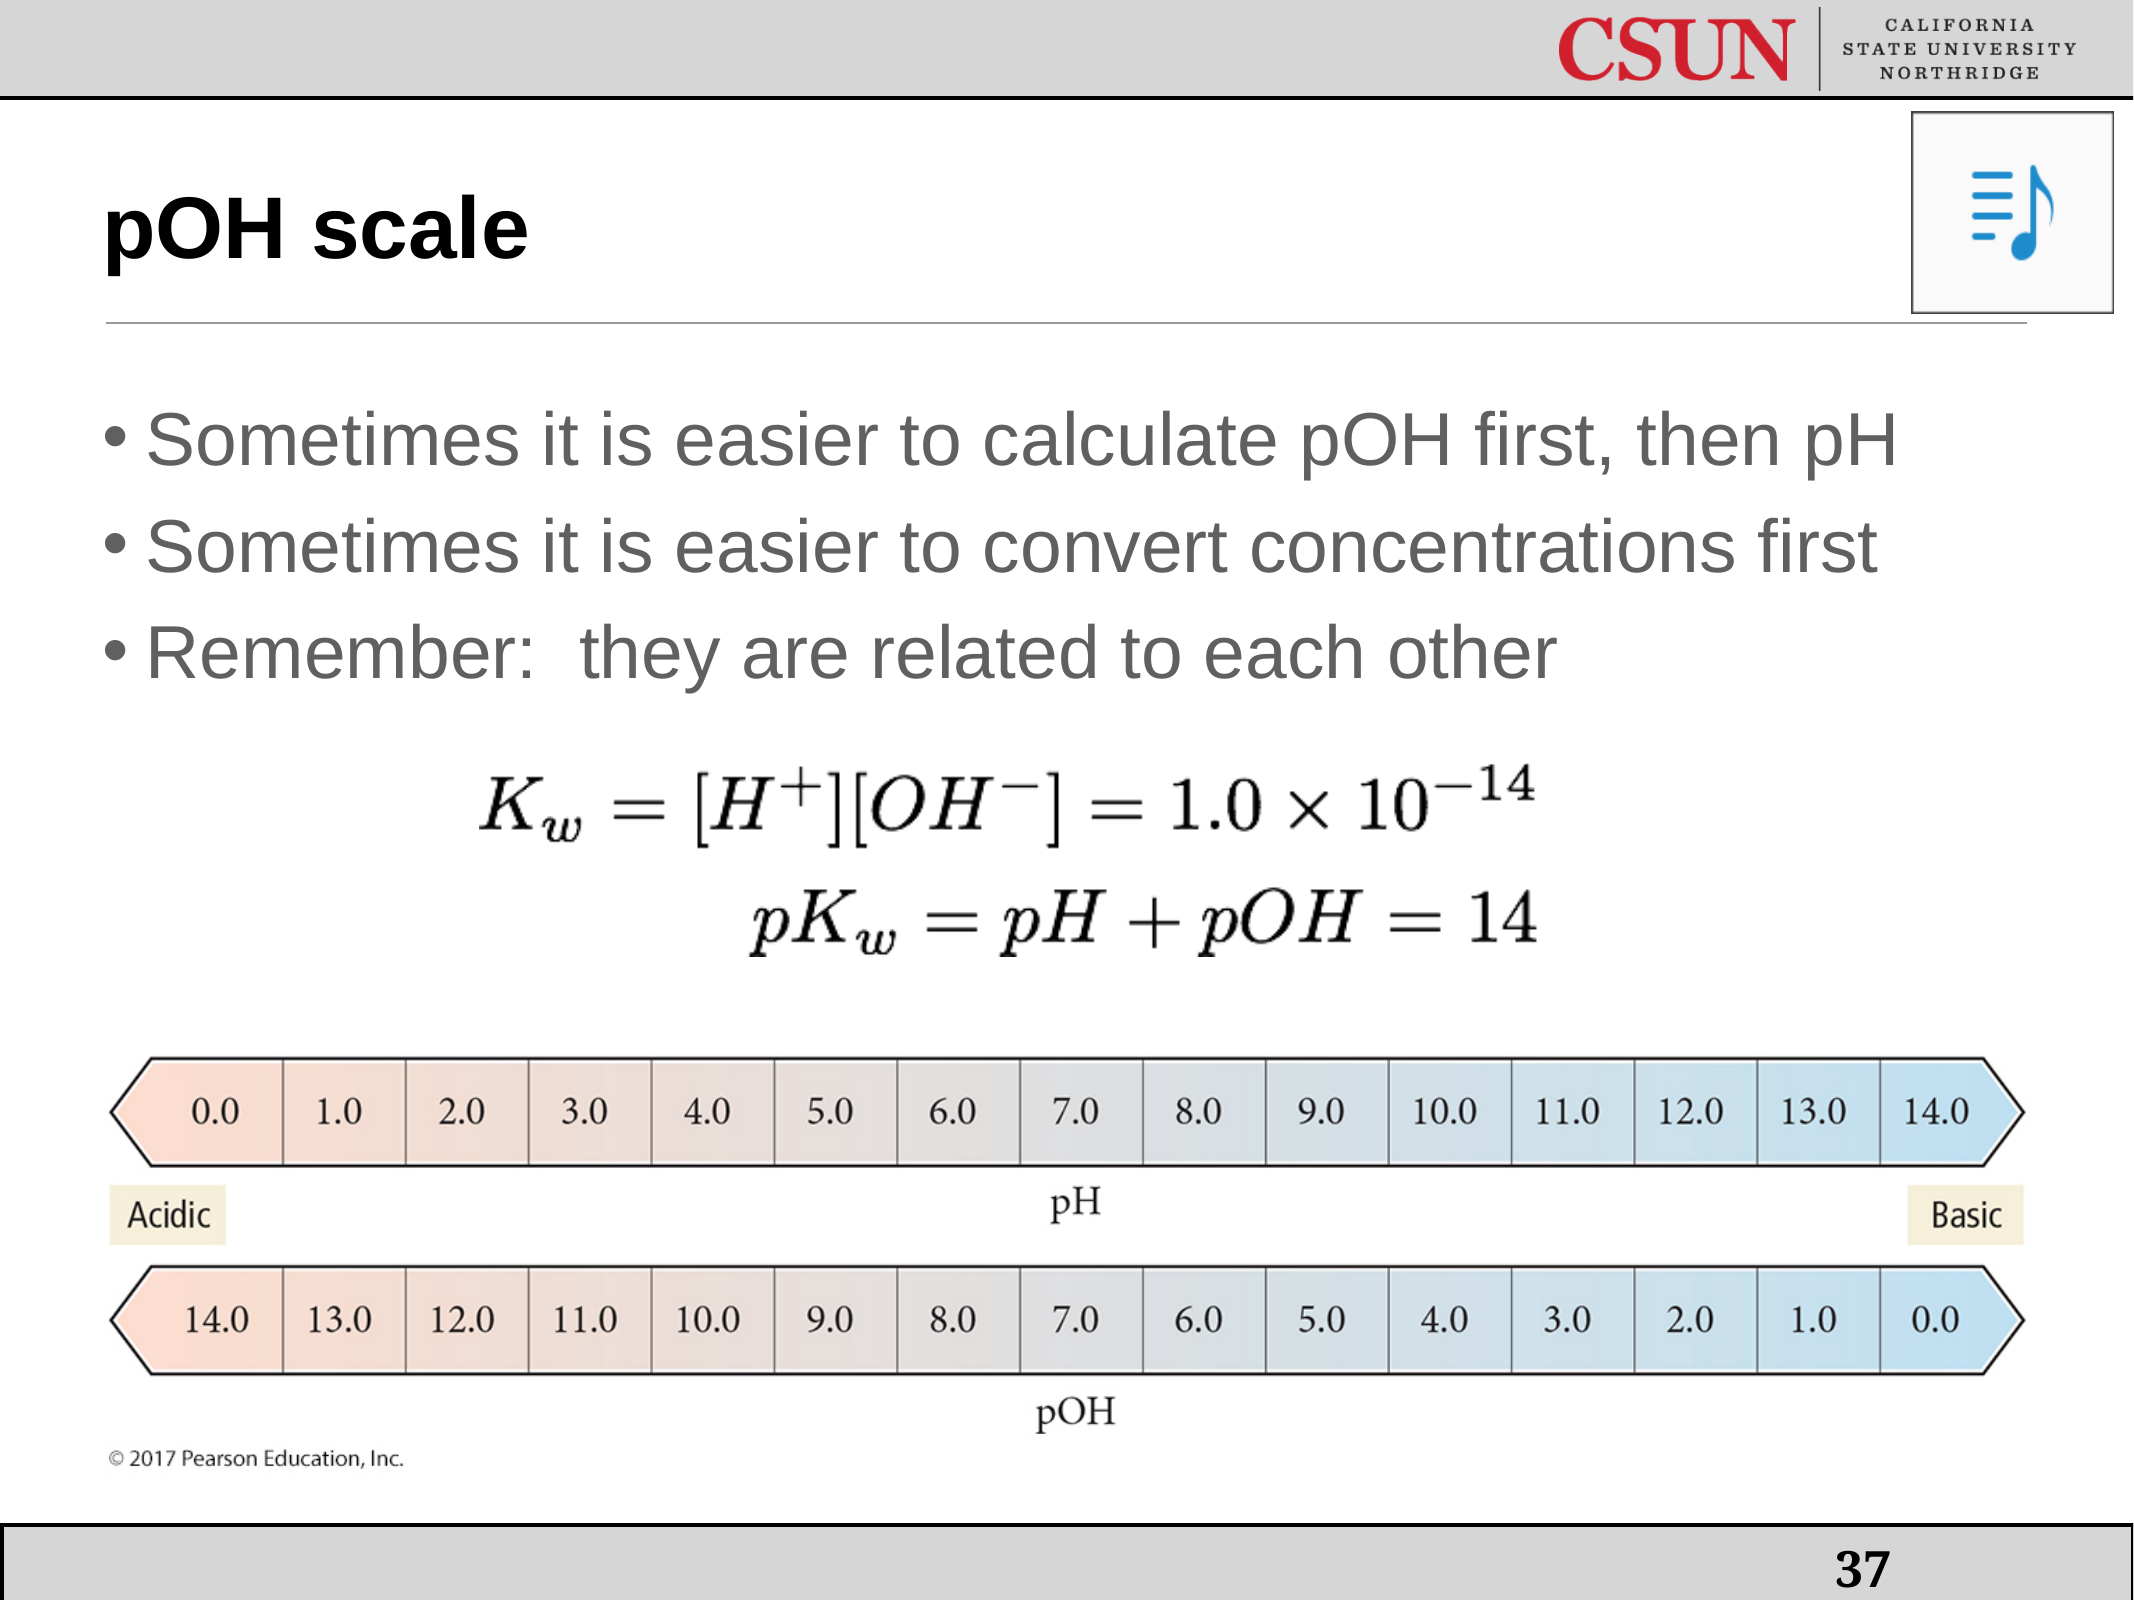

# pOH scale
Sometimes it is easier to calculate pOH first, then pH
Sometimes it is easier to convert concentrations first
Remember: they are related to each other
37